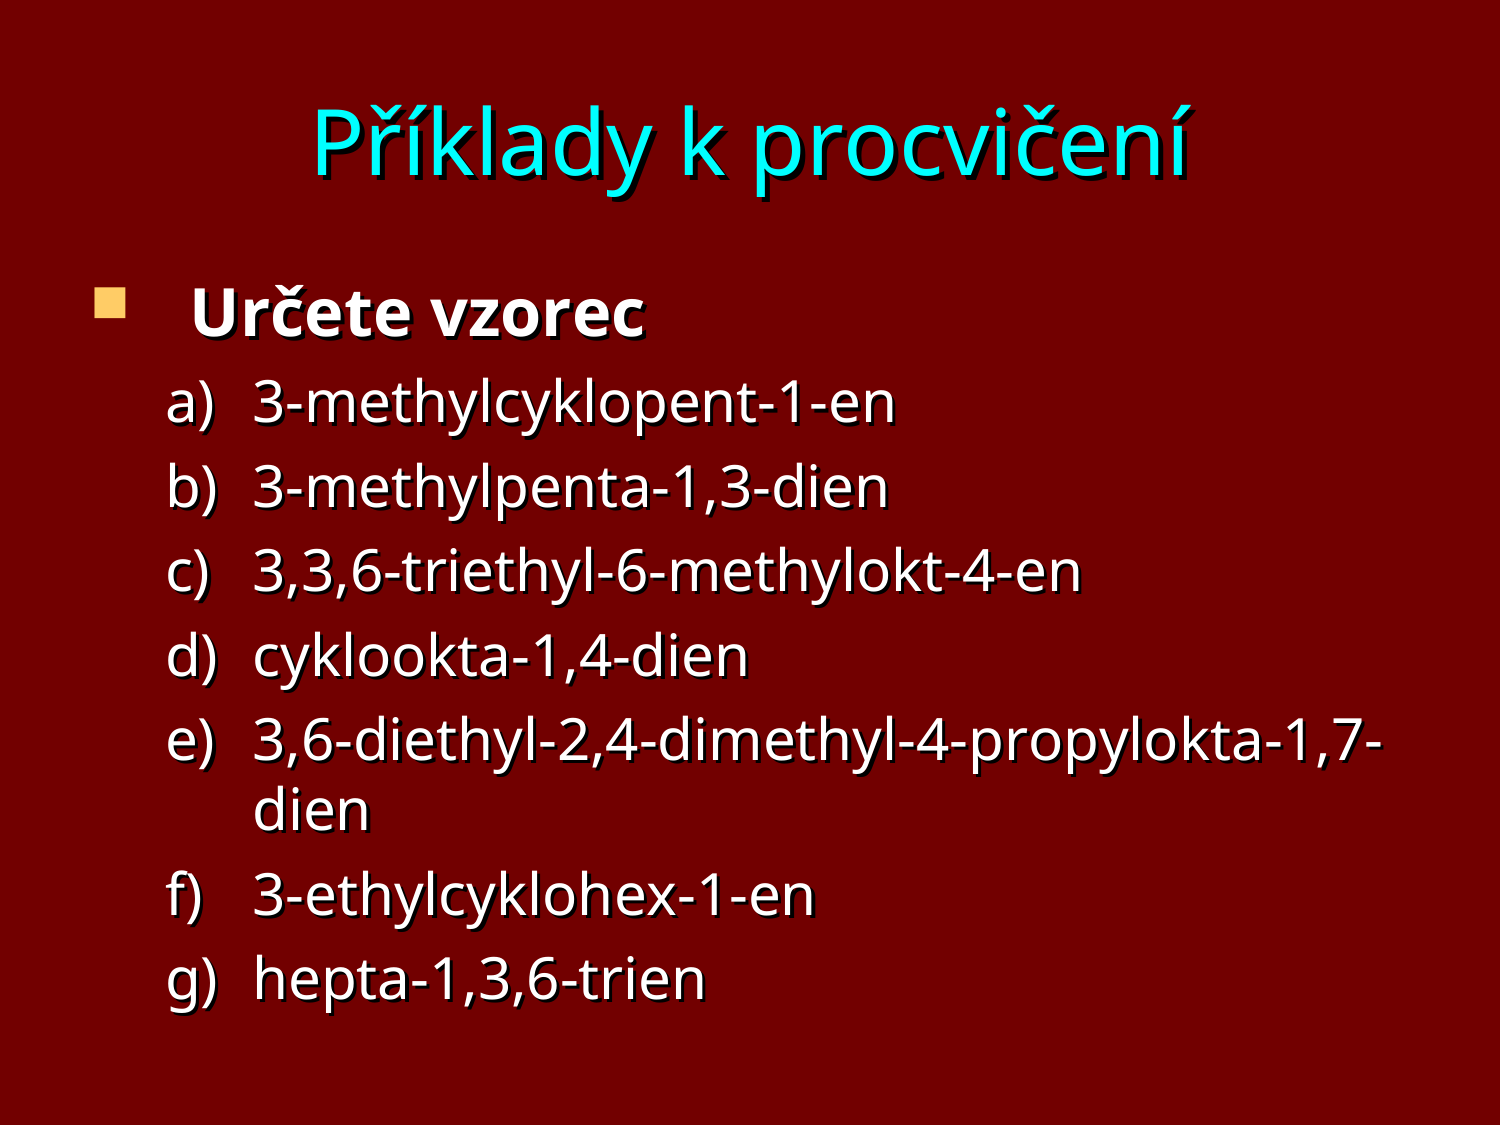

# Příklady k procvičení
Určete vzorec
3-methylcyklopent-1-en
3-methylpenta-1,3-dien
3,3,6-triethyl-6-methylokt-4-en
cyklookta-1,4-dien
3,6-diethyl-2,4-dimethyl-4-propylokta-1,7-dien
3-ethylcyklohex-1-en
hepta-1,3,6-trien